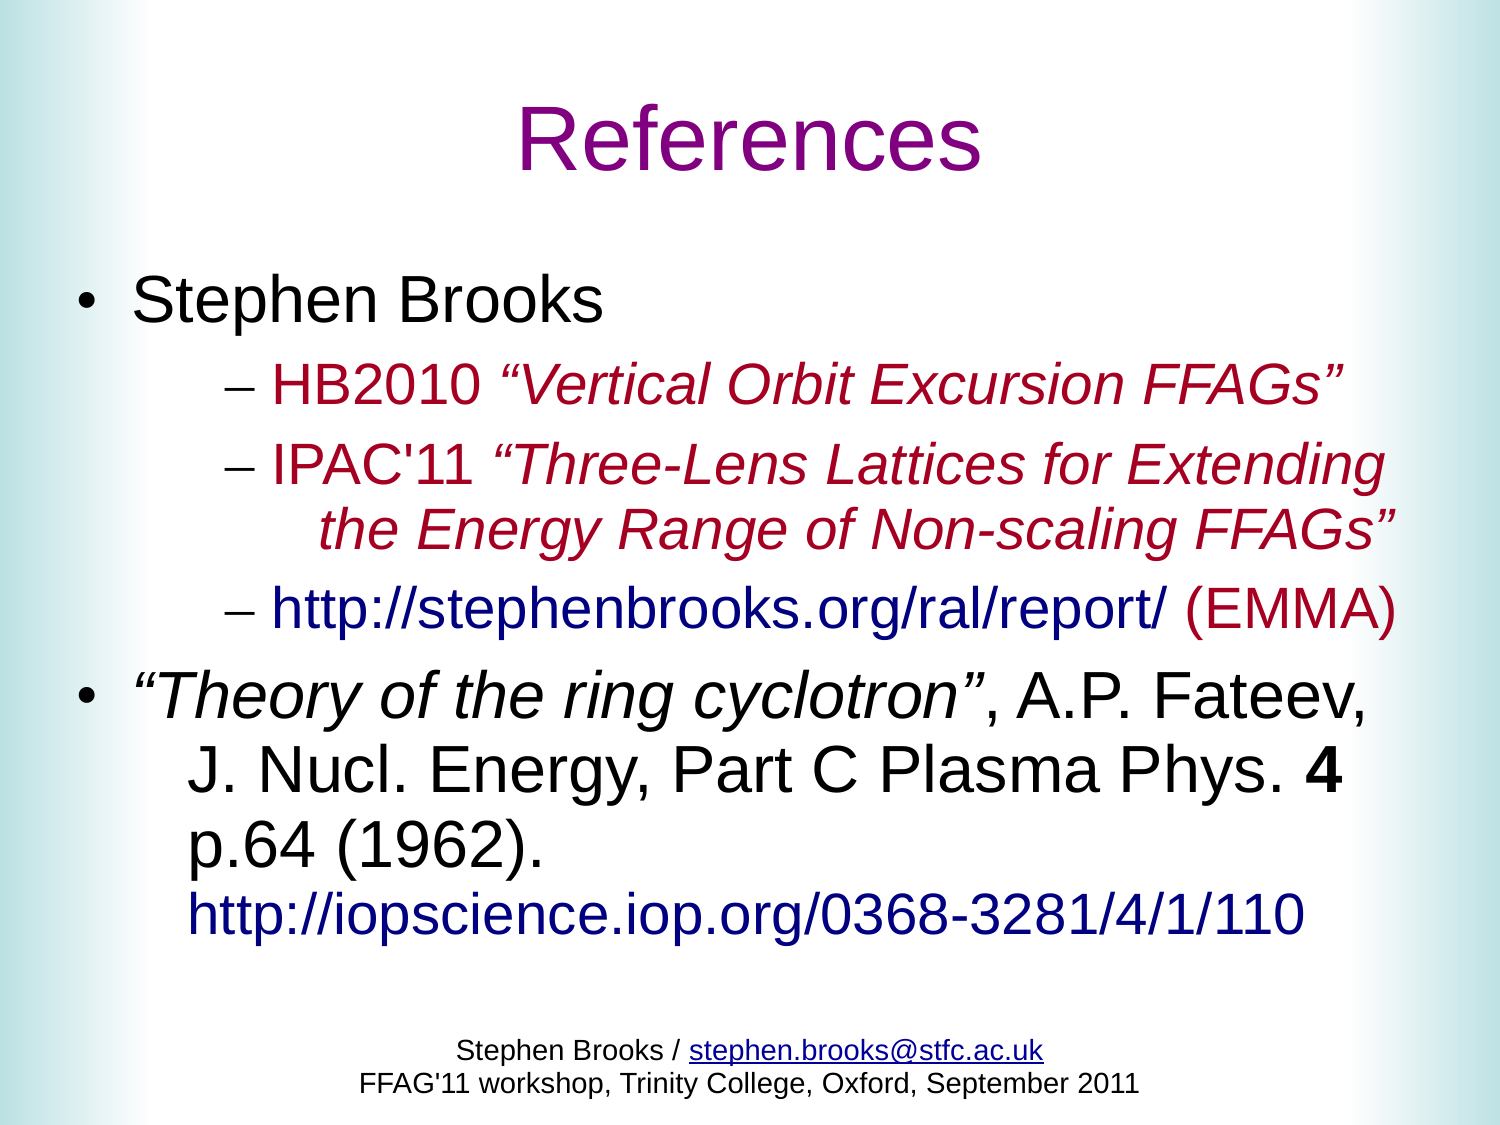

# References
Stephen Brooks
HB2010 “Vertical Orbit Excursion FFAGs”
IPAC'11 “Three-Lens Lattices for Extending the Energy Range of Non-scaling FFAGs”
http://stephenbrooks.org/ral/report/ (EMMA)
“Theory of the ring cyclotron”, A.P. Fateev, J. Nucl. Energy, Part C Plasma Phys. 4 p.64 (1962). http://iopscience.iop.org/0368-3281/4/1/110